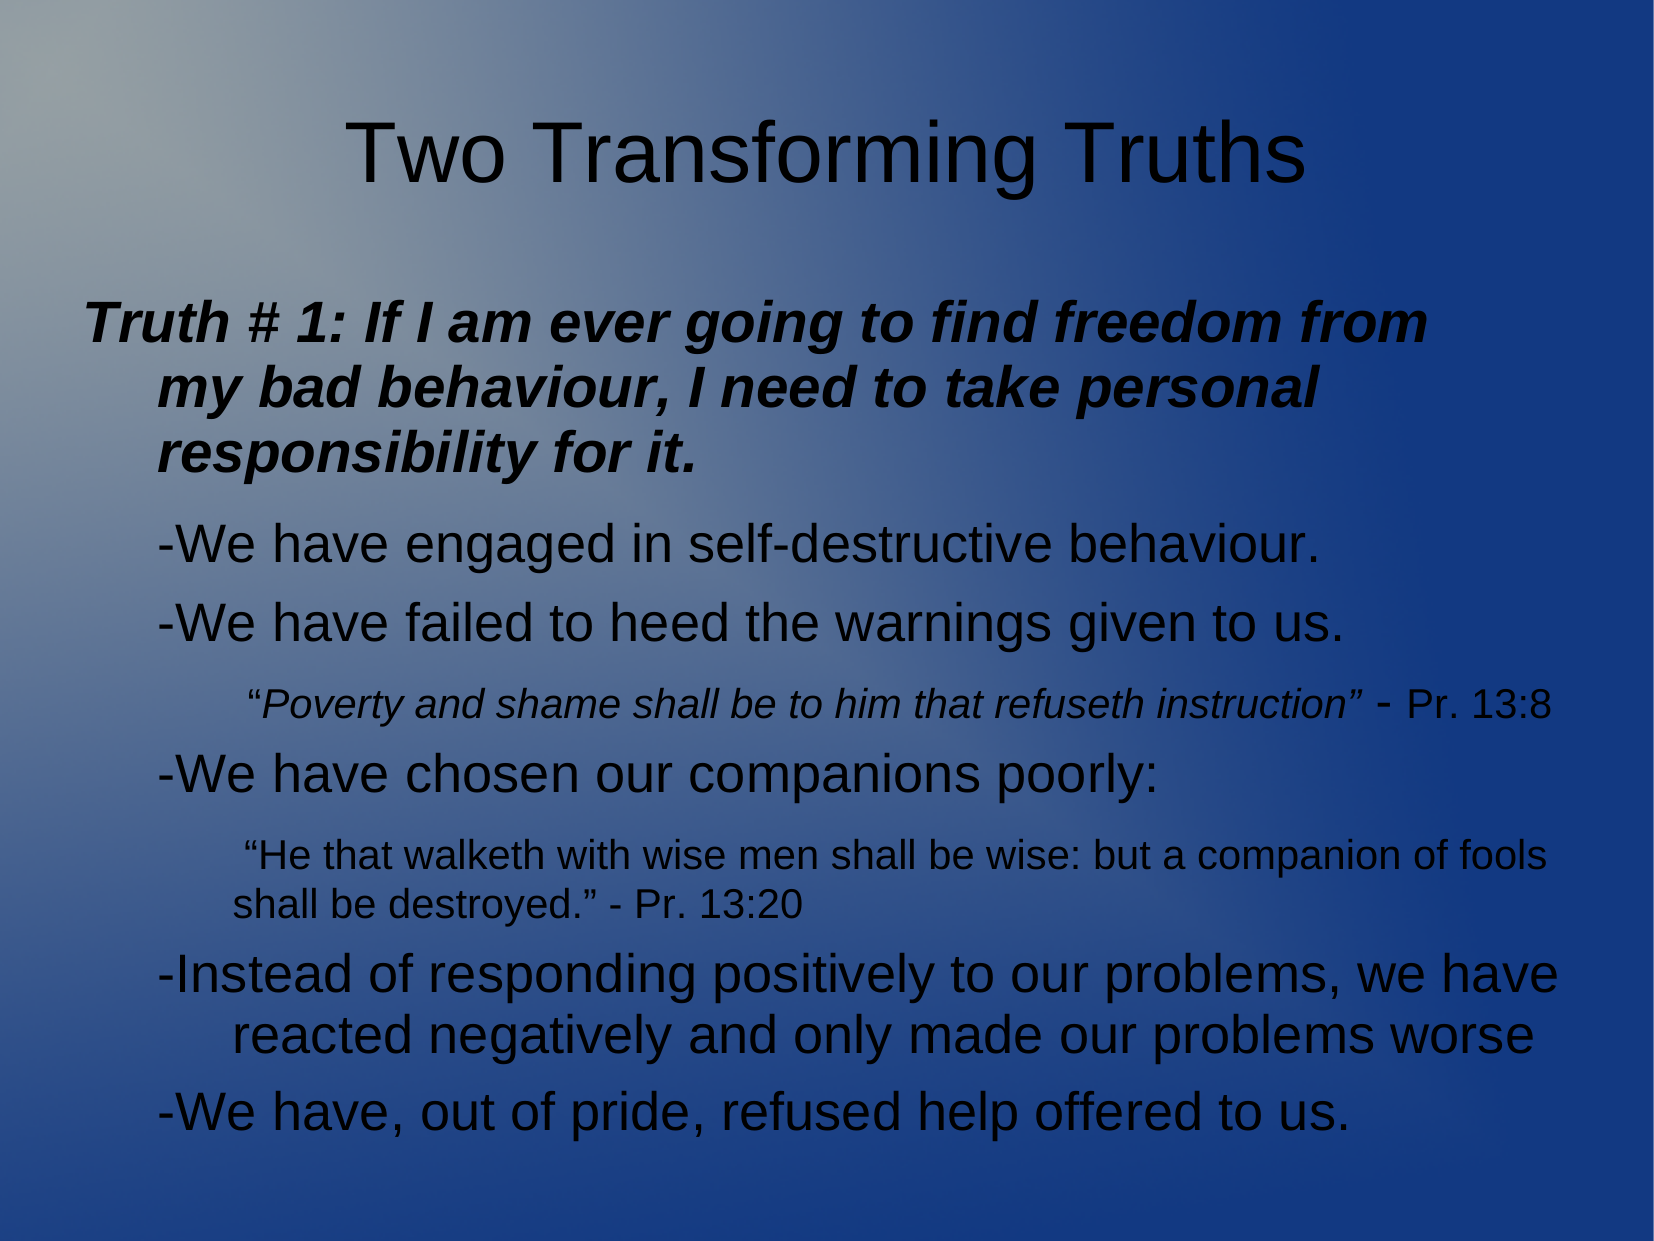

# Two Transforming Truths
Truth # 1: If I am ever going to find freedom from 		my bad behaviour, I need to take personal 				responsibility for it.
	-We have engaged in self-destructive behaviour.
	-We have failed to heed the warnings given to us.
		 “Poverty and shame shall be to him that refuseth instruction” - Pr. 13:8
	-We have chosen our companions poorly:
		 “He that walketh with wise men shall be wise: but a companion of fools 		shall be destroyed.” - Pr. 13:20
	-Instead of responding positively to our problems, we have 		reacted negatively and only made our problems worse
	-We have, out of pride, refused help offered to us.